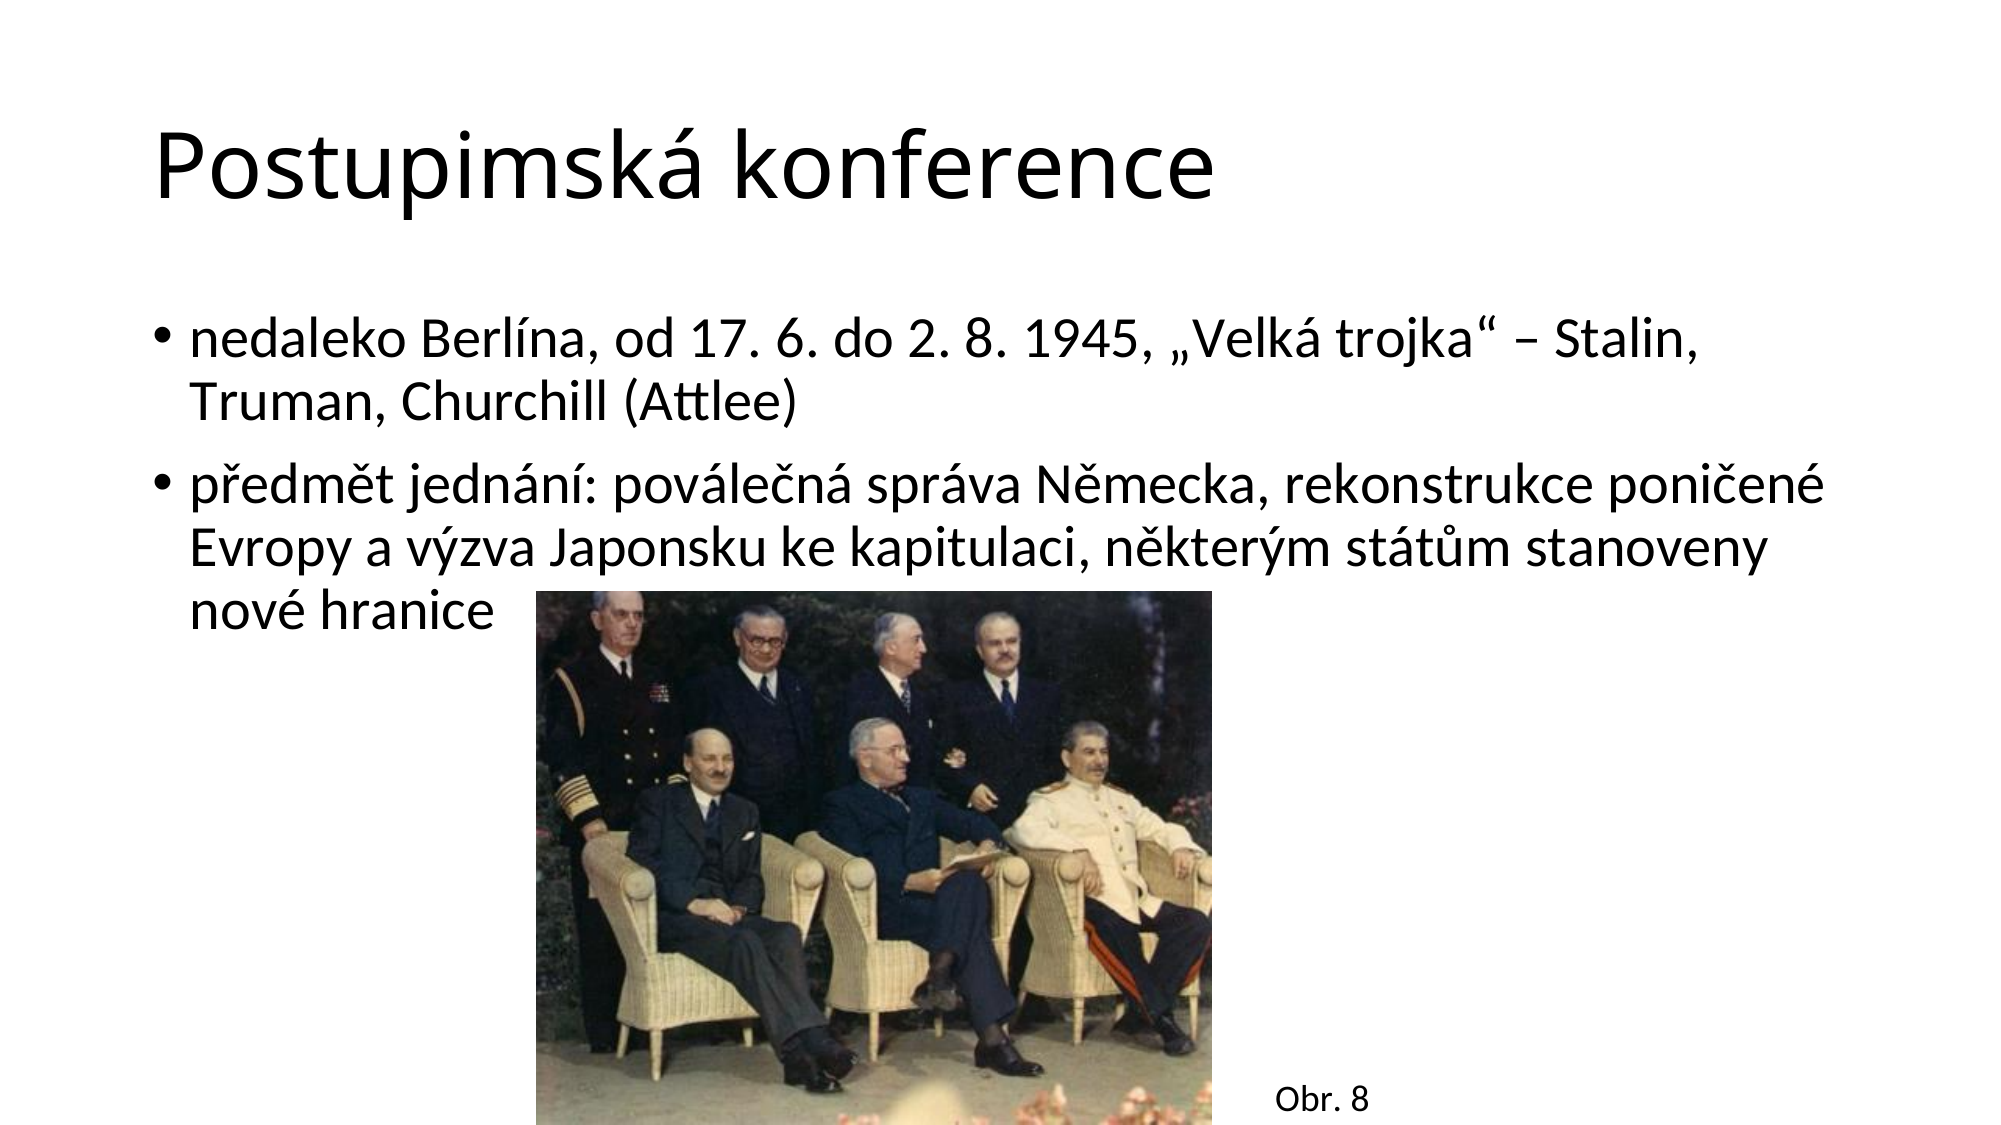

# Postupimská konference
nedaleko Berlína, od 17. 6. do 2. 8. 1945, „Velká trojka“ – Stalin, Truman, Churchill (Attlee)
předmět jednání: poválečná správa Německa, rekonstrukce poničené Evropy a výzva Japonsku ke kapitulaci, některým státům stanoveny nové hranice
Obr. 8